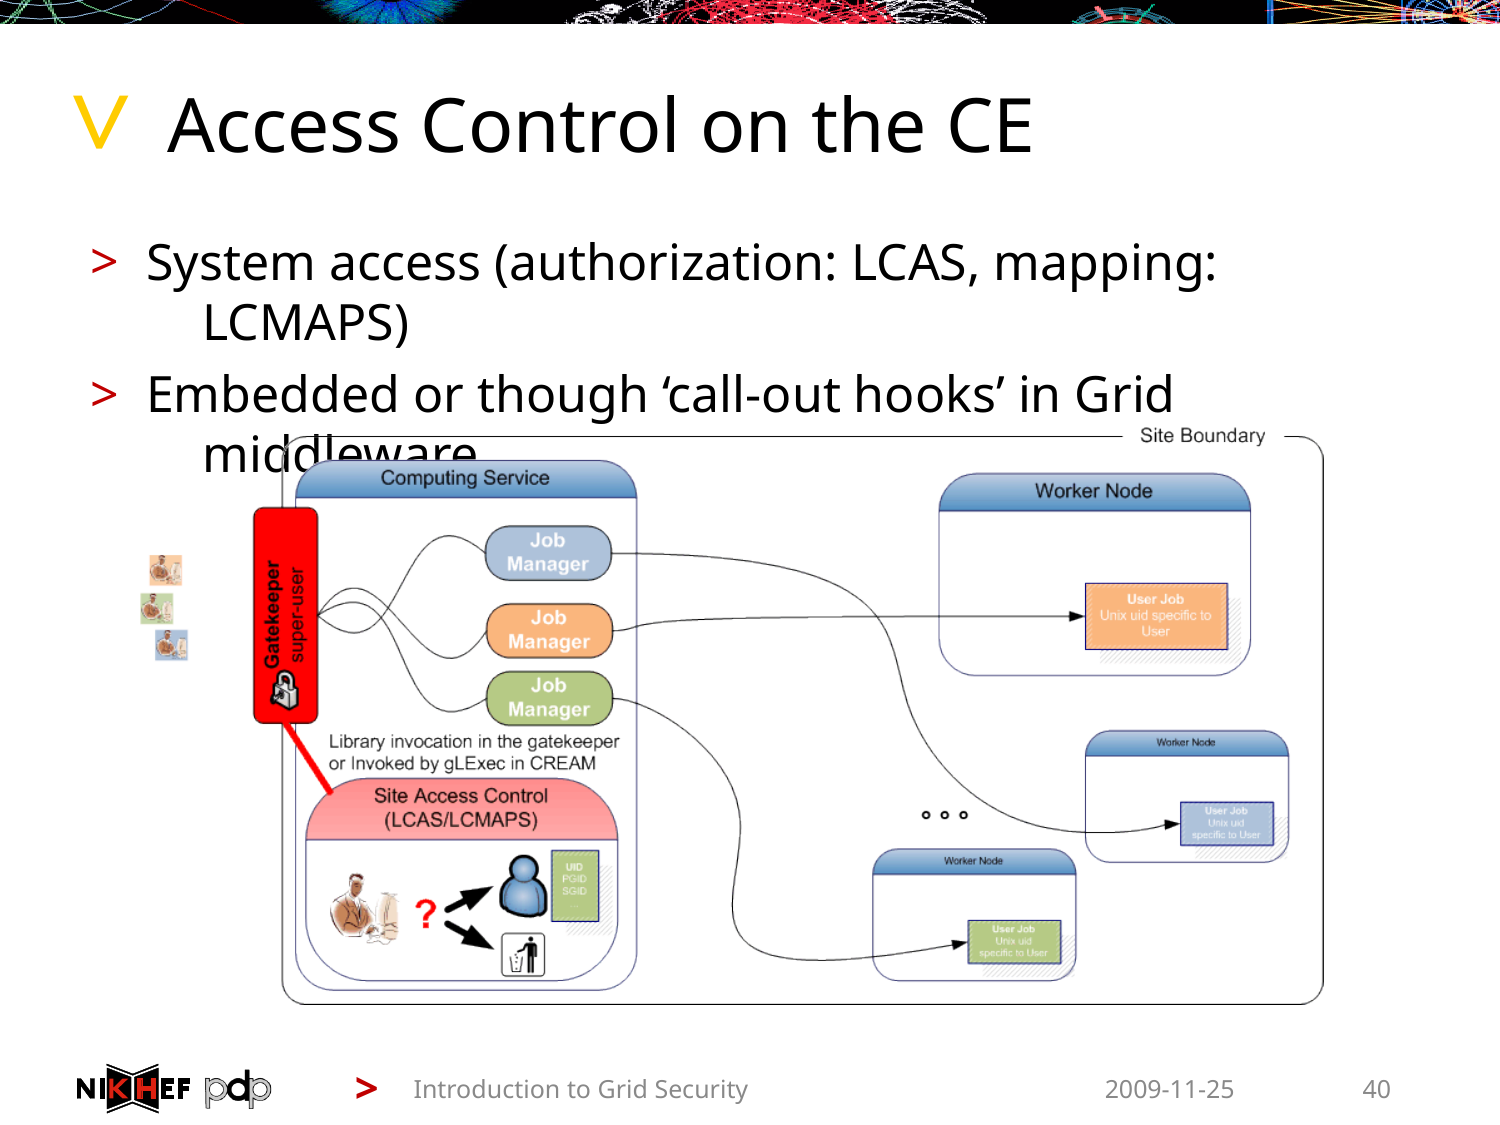

# Access Control on the CE
System access (authorization: LCAS, mapping: LCMAPS)
Embedded or though ‘call-out hooks’ in Grid middleware
Introduction to Grid Security
2009-11-25